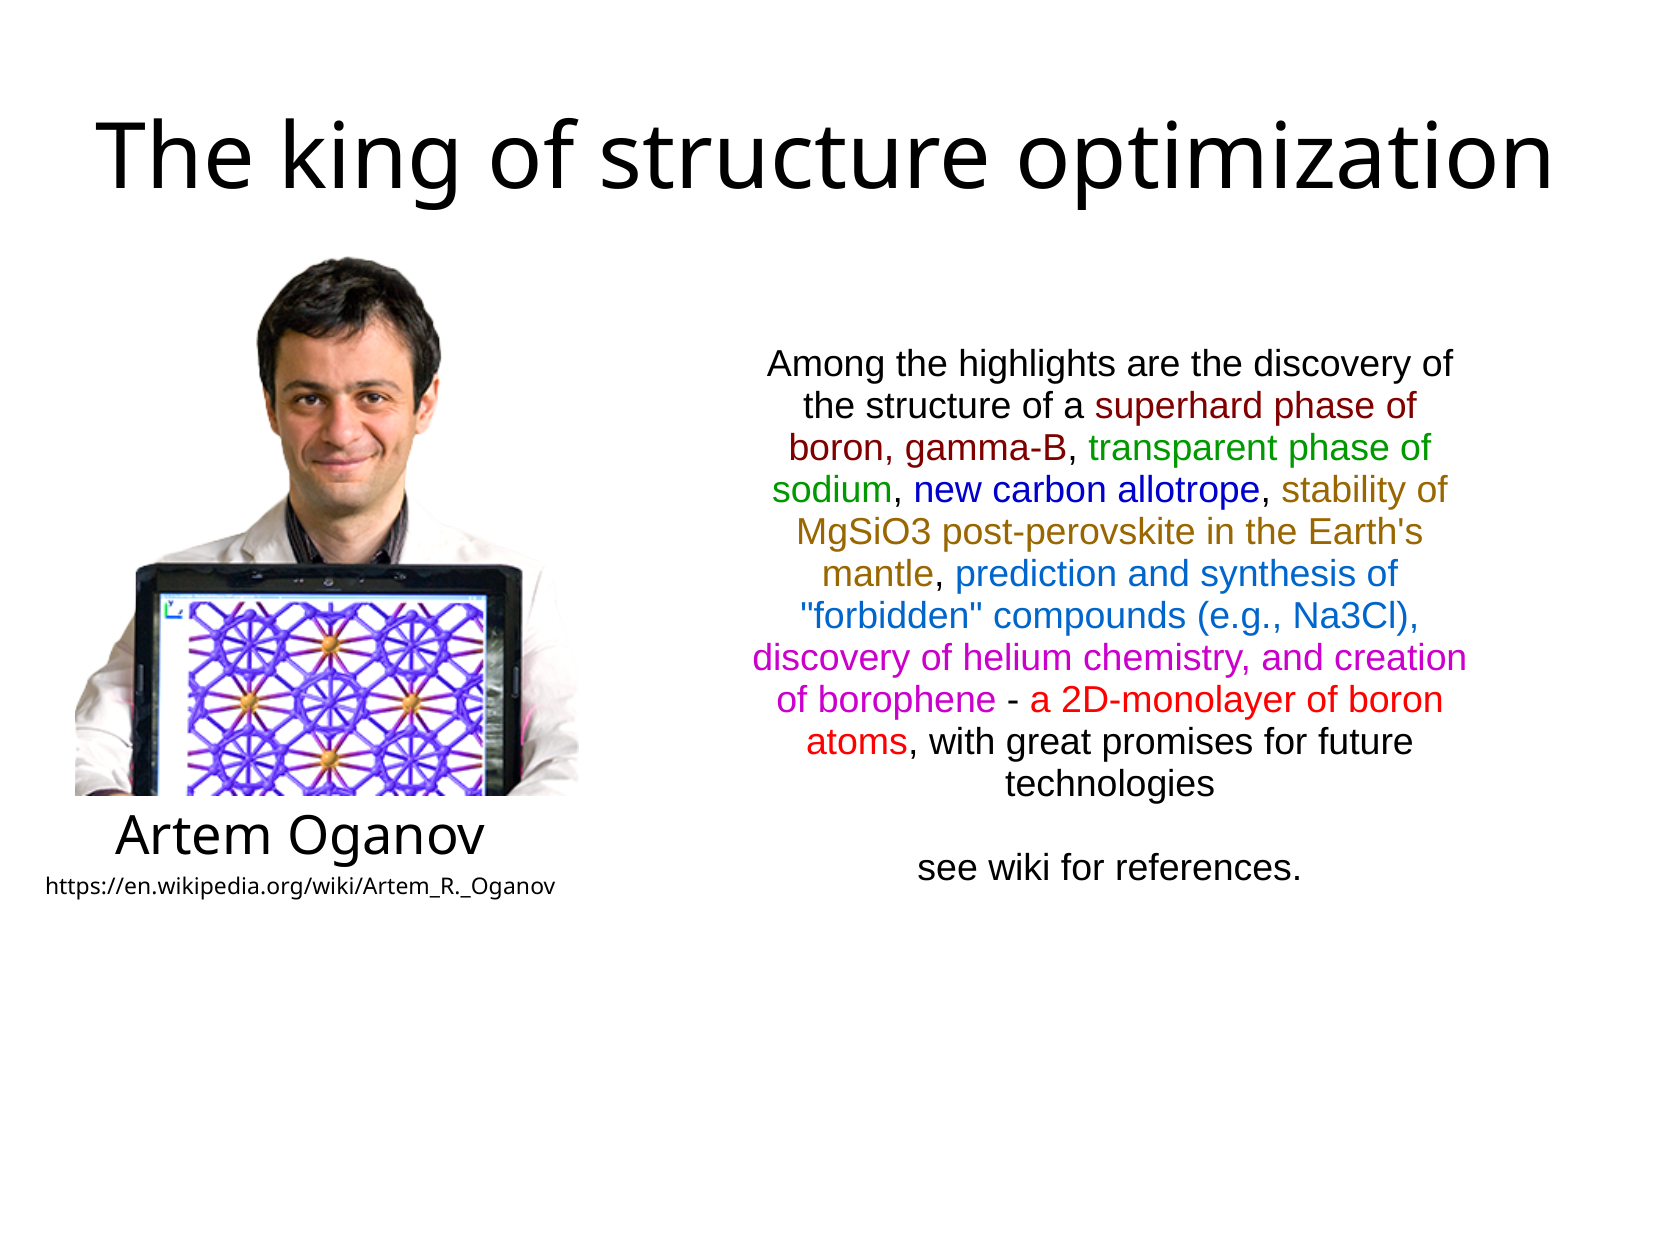

# The king of structure optimization
Among the highlights are the discovery of the structure of a superhard phase of boron, gamma-B, transparent phase of sodium, new carbon allotrope, stability of MgSiO3 post-perovskite in the Earth's mantle, prediction and synthesis of "forbidden" compounds (e.g., Na3Cl), discovery of helium chemistry, and creation of borophene - a 2D-monolayer of boron atoms, with great promises for future technologies
see wiki for references.
Artem Oganov
https://en.wikipedia.org/wiki/Artem_R._Oganov